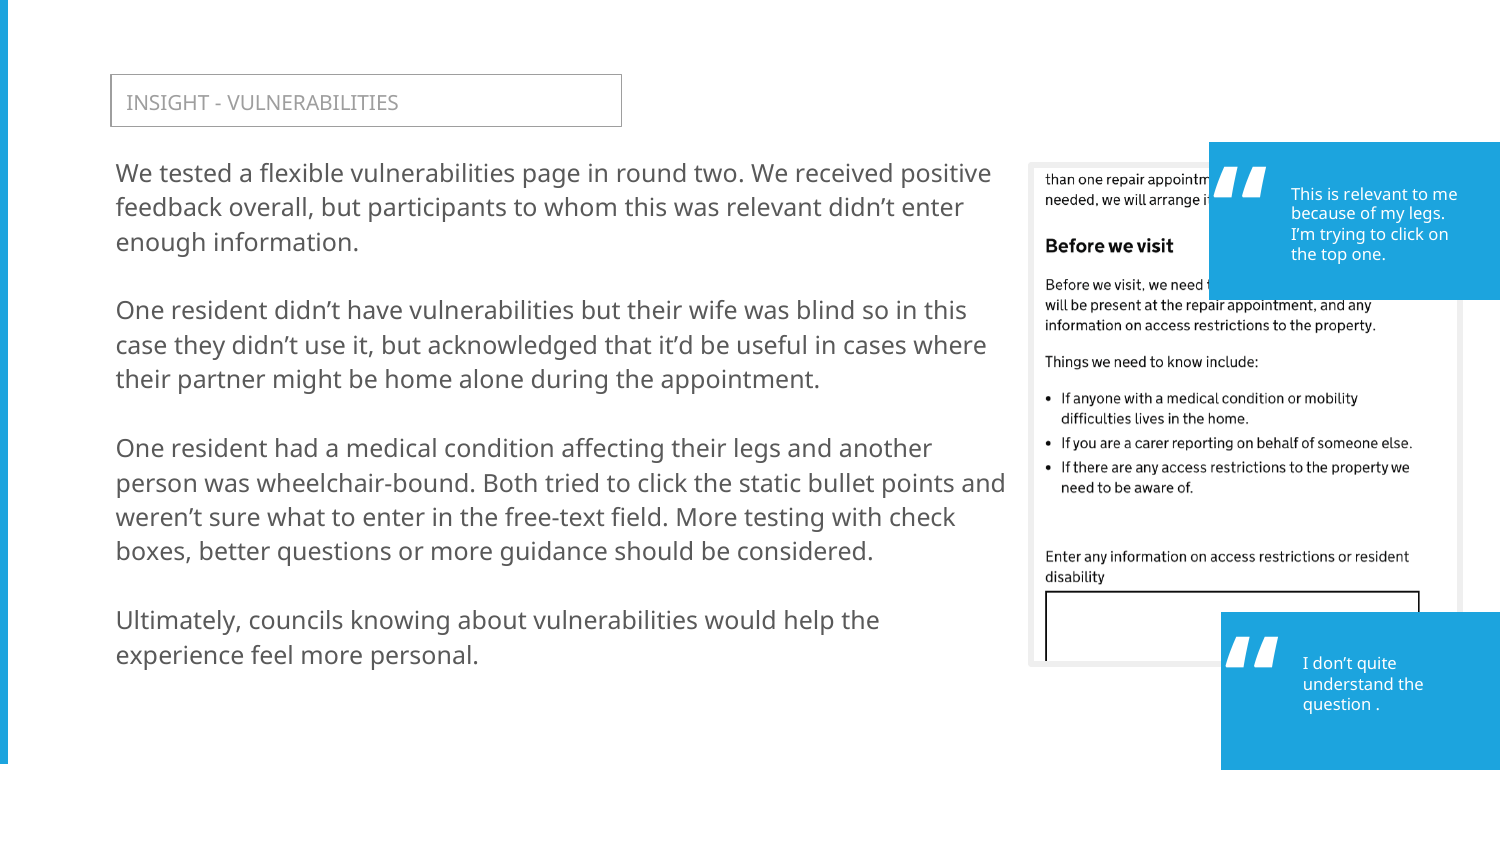

INSIGHT - VULNERABILITIES
“
# We tested a flexible vulnerabilities page in round two. We received positive feedback overall, but participants to whom this was relevant didn’t enter enough information.
One resident didn’t have vulnerabilities but their wife was blind so in this case they didn’t use it, but acknowledged that it’d be useful in cases where their partner might be home alone during the appointment.
One resident had a medical condition affecting their legs and another person was wheelchair-bound. Both tried to click the static bullet points and weren’t sure what to enter in the free-text field. More testing with check boxes, better questions or more guidance should be considered.
Ultimately, councils knowing about vulnerabilities would help the experience feel more personal.
This is relevant to me because of my legs. I’m trying to click on the top one.
“
I don’t quite understand the question .